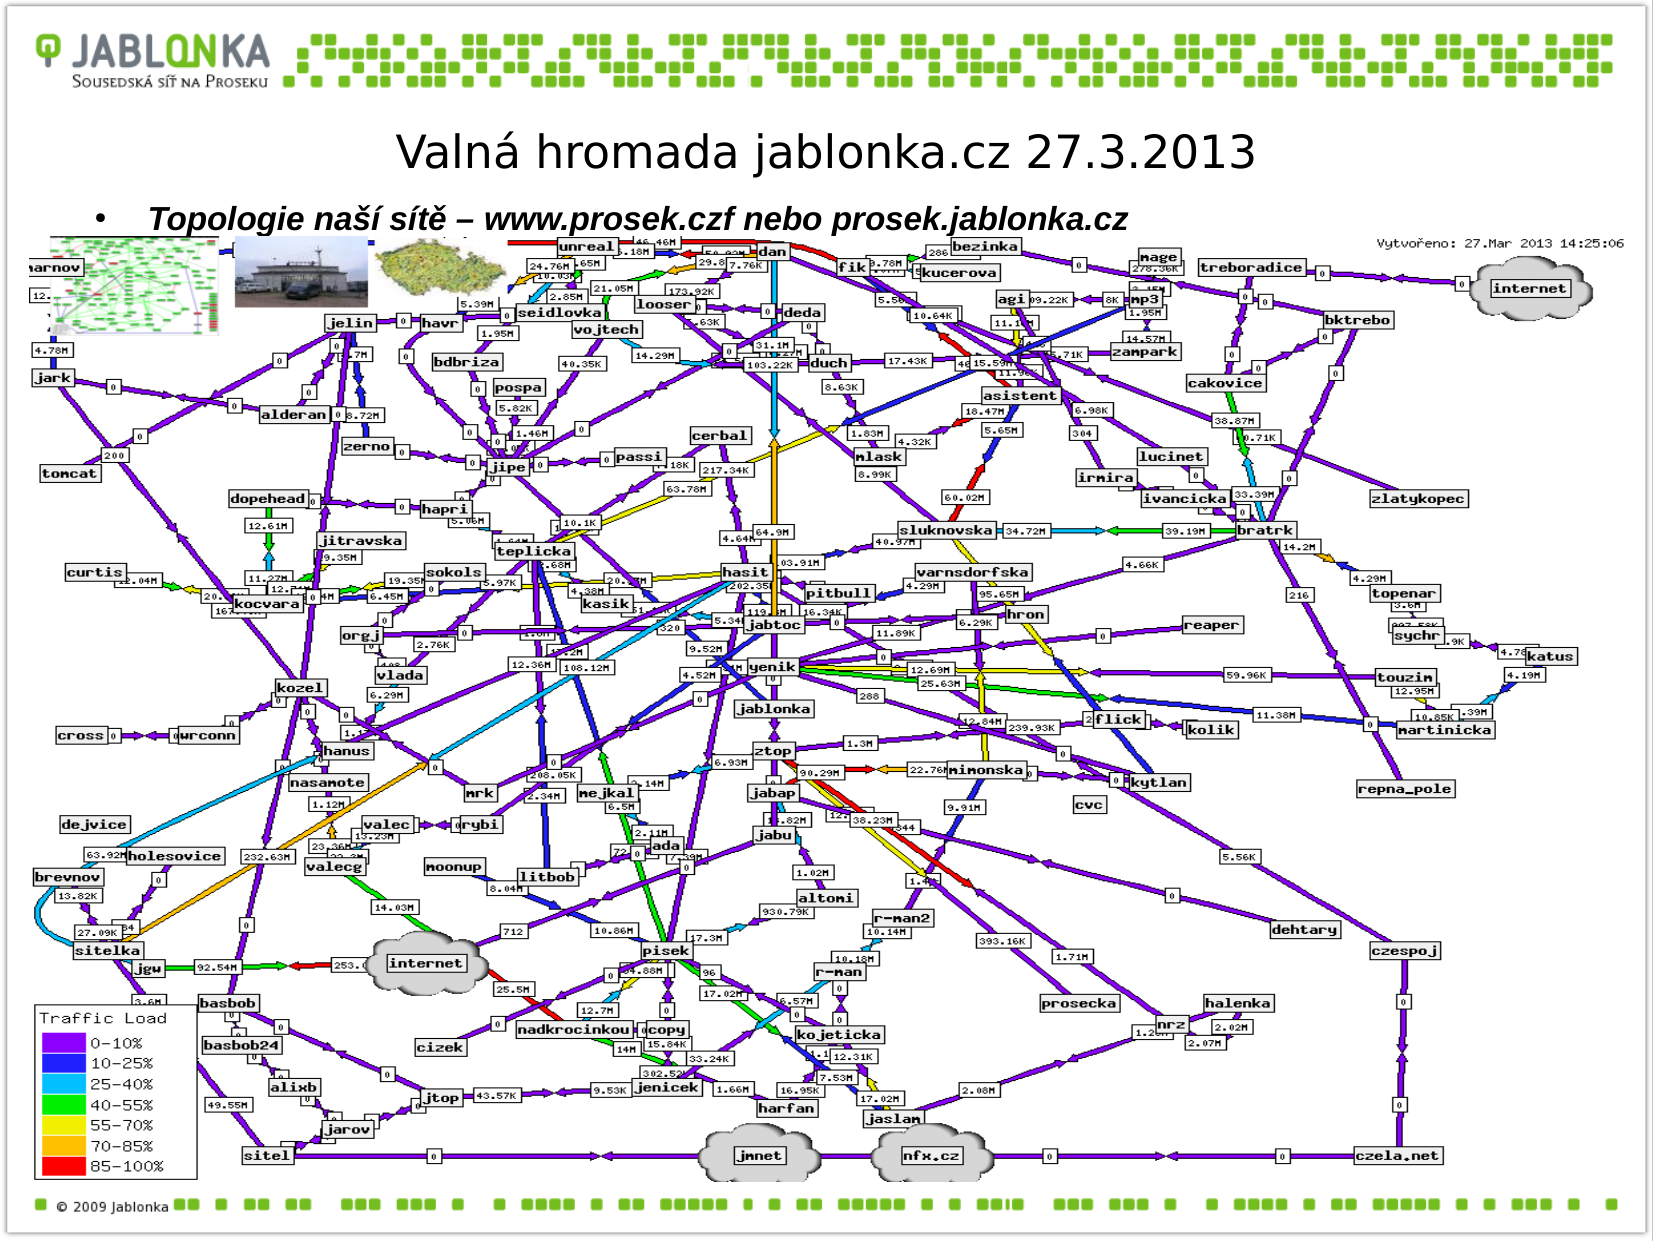

# Valná hromada jablonka.cz 27.3.2013
Topologie naší sítě – www.prosek.czf nebo prosek.jablonka.cz